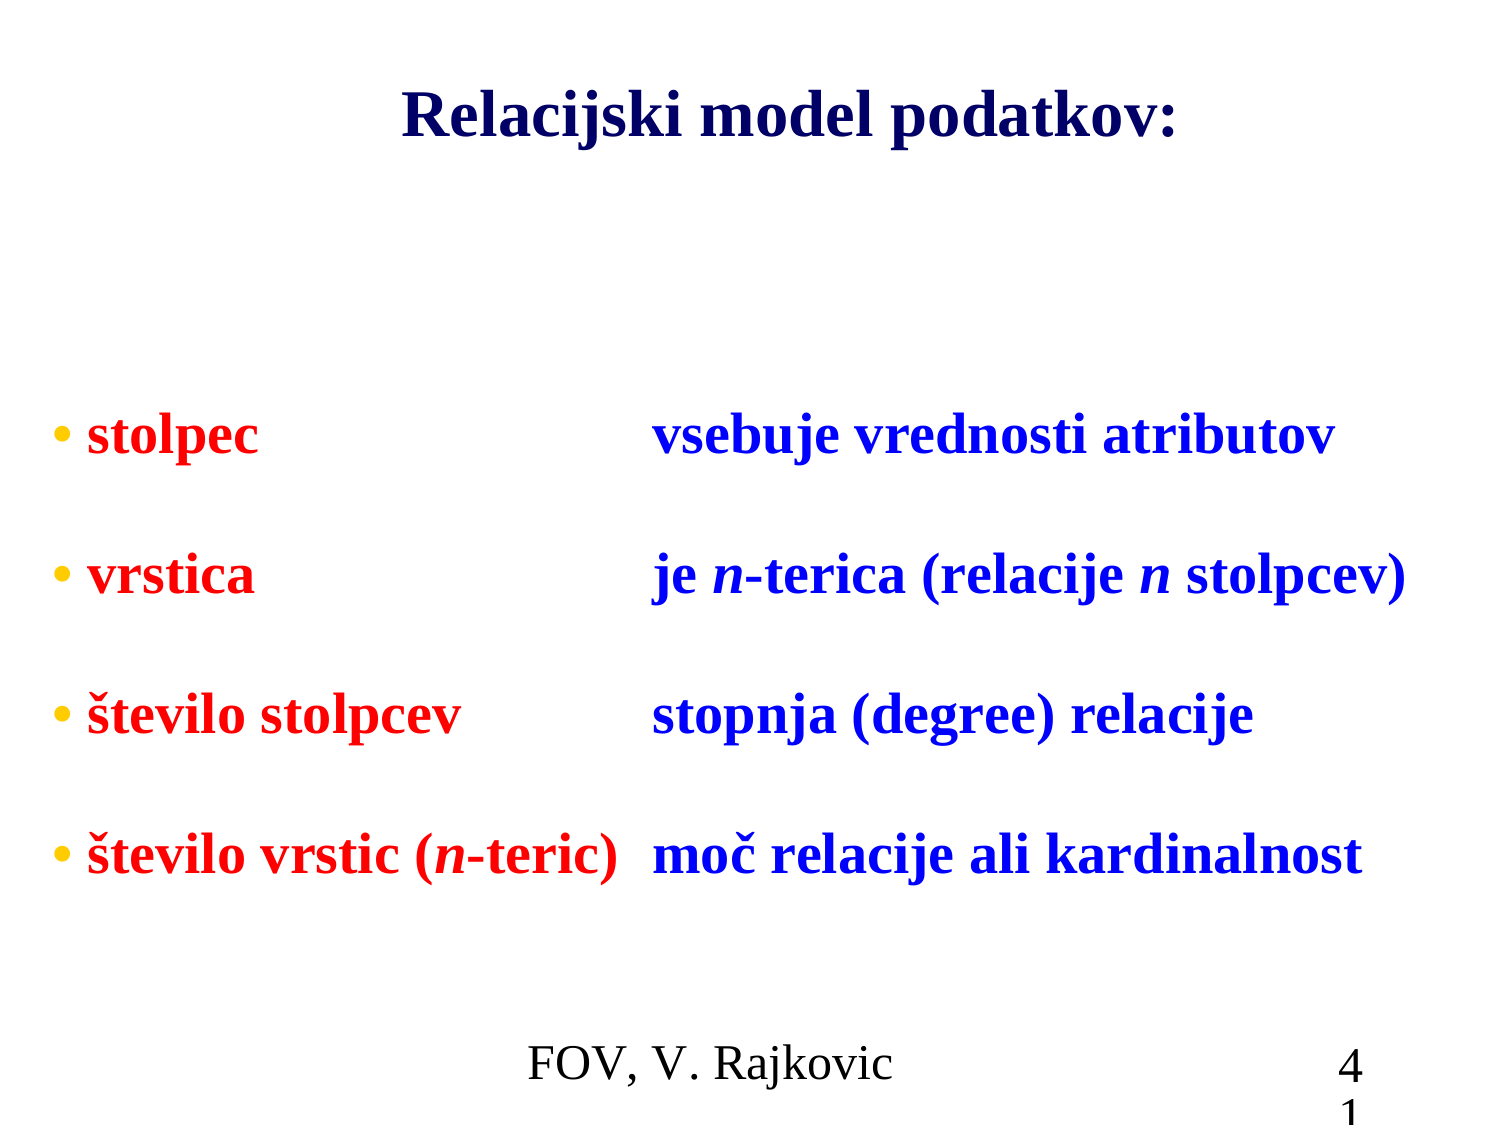

Relacijski model podatkov:
• stolpec			vsebuje vrednosti atributov
• vrstica			je n-terica (relacije n stolpcev)
• število stolpcev		stopnja (degree) relacije
• število vrstic (n-teric)	moč relacije ali kardinalnost
FOV, V. Rajkovic
41